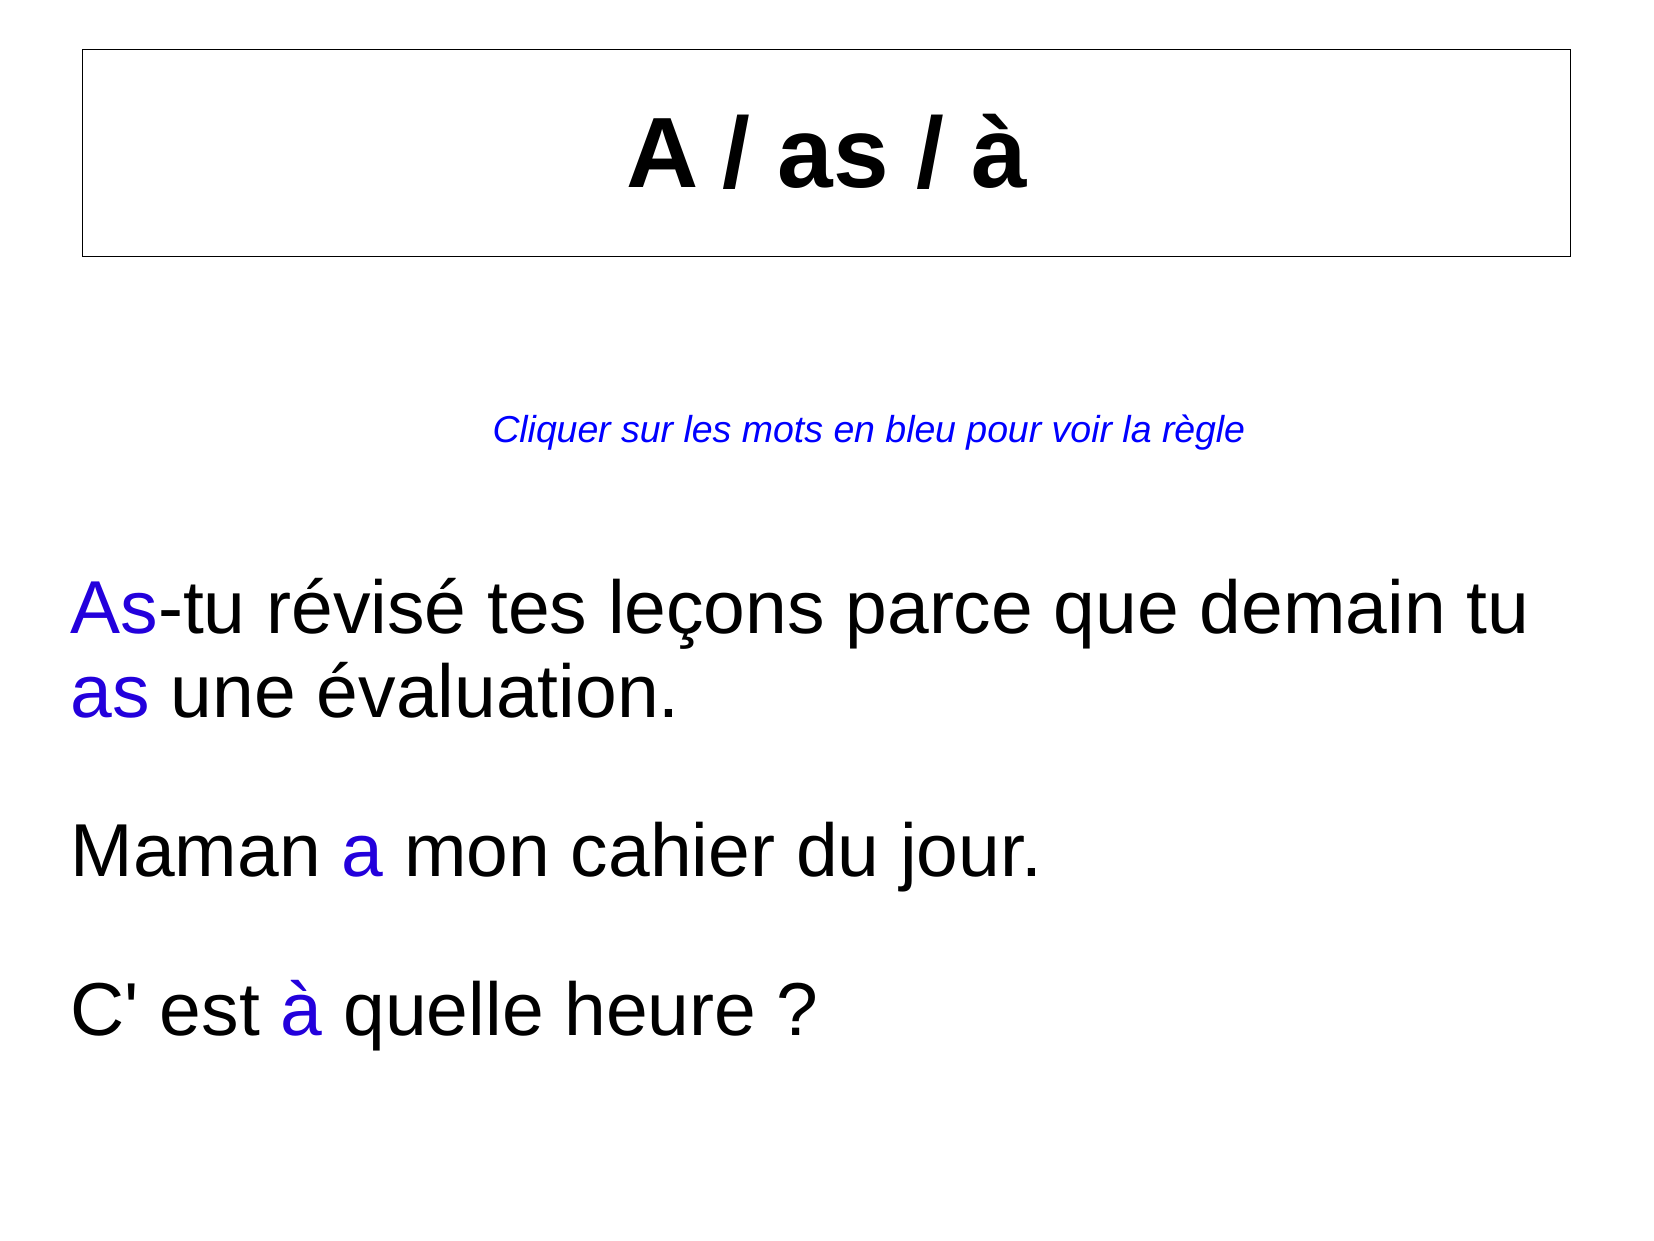

# A / as / à
Cliquer sur les mots en bleu pour voir la règle
As-tu révisé tes leçons parce que demain tu as une évaluation.
Maman a mon cahier du jour.
C' est à quelle heure ?